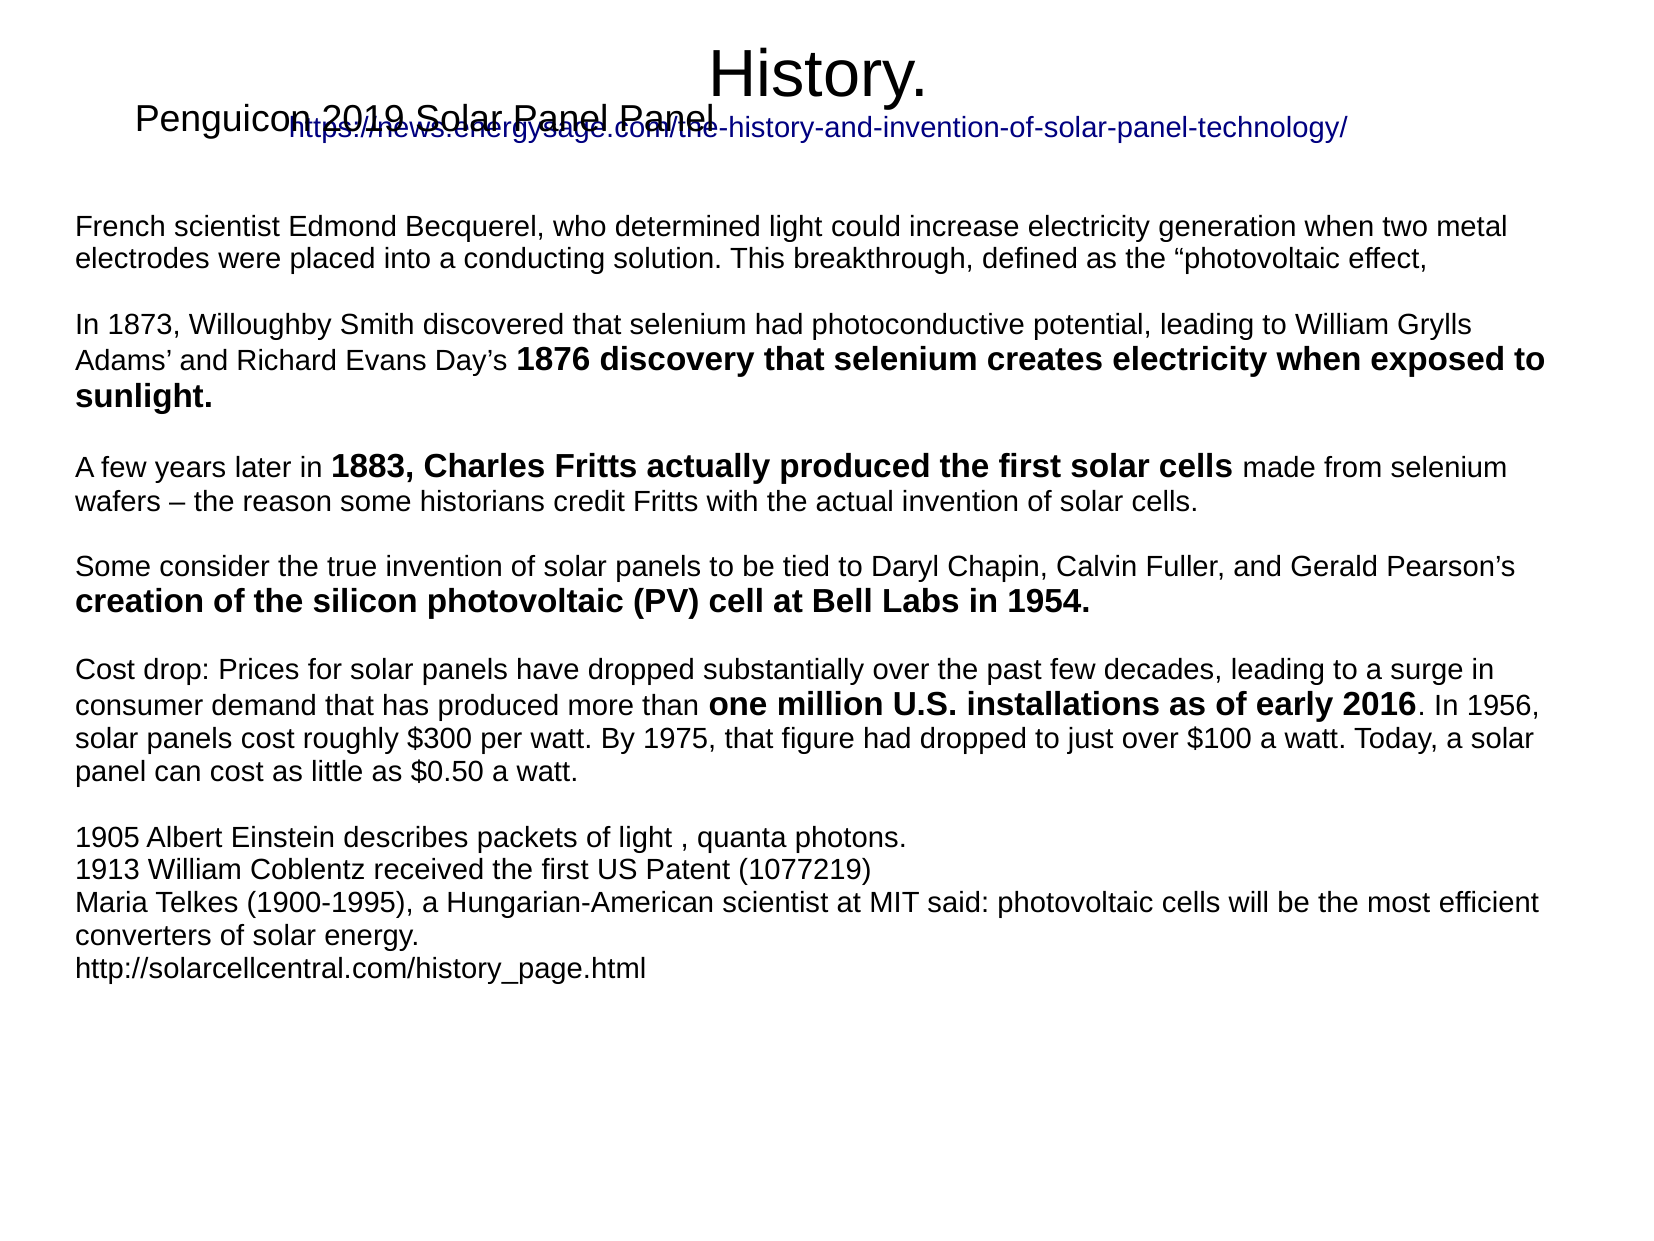

# History.
https://news.energysage.com/the-history-and-invention-of-solar-panel-technology/
French scientist Edmond Becquerel, who determined light could increase electricity generation when two metal electrodes were placed into a conducting solution. This breakthrough, defined as the “photovoltaic effect,
In 1873, Willoughby Smith discovered that selenium had photoconductive potential, leading to William Grylls Adams’ and Richard Evans Day’s 1876 discovery that selenium creates electricity when exposed to sunlight.
A few years later in 1883, Charles Fritts actually produced the first solar cells made from selenium wafers – the reason some historians credit Fritts with the actual invention of solar cells.
Some consider the true invention of solar panels to be tied to Daryl Chapin, Calvin Fuller, and Gerald Pearson’s creation of the silicon photovoltaic (PV) cell at Bell Labs in 1954.
Cost drop: Prices for solar panels have dropped substantially over the past few decades, leading to a surge in consumer demand that has produced more than one million U.S. installations as of early 2016. In 1956, solar panels cost roughly $300 per watt. By 1975, that figure had dropped to just over $100 a watt. Today, a solar panel can cost as little as $0.50 a watt.
1905 Albert Einstein describes packets of light , quanta photons.
1913 William Coblentz received the first US Patent (1077219)
Maria Telkes (1900-1995), a Hungarian-American scientist at MIT said: photovoltaic cells will be the most efficient converters of solar energy.
http://solarcellcentral.com/history_page.html
Penguicon 2019 Solar Panel Panel